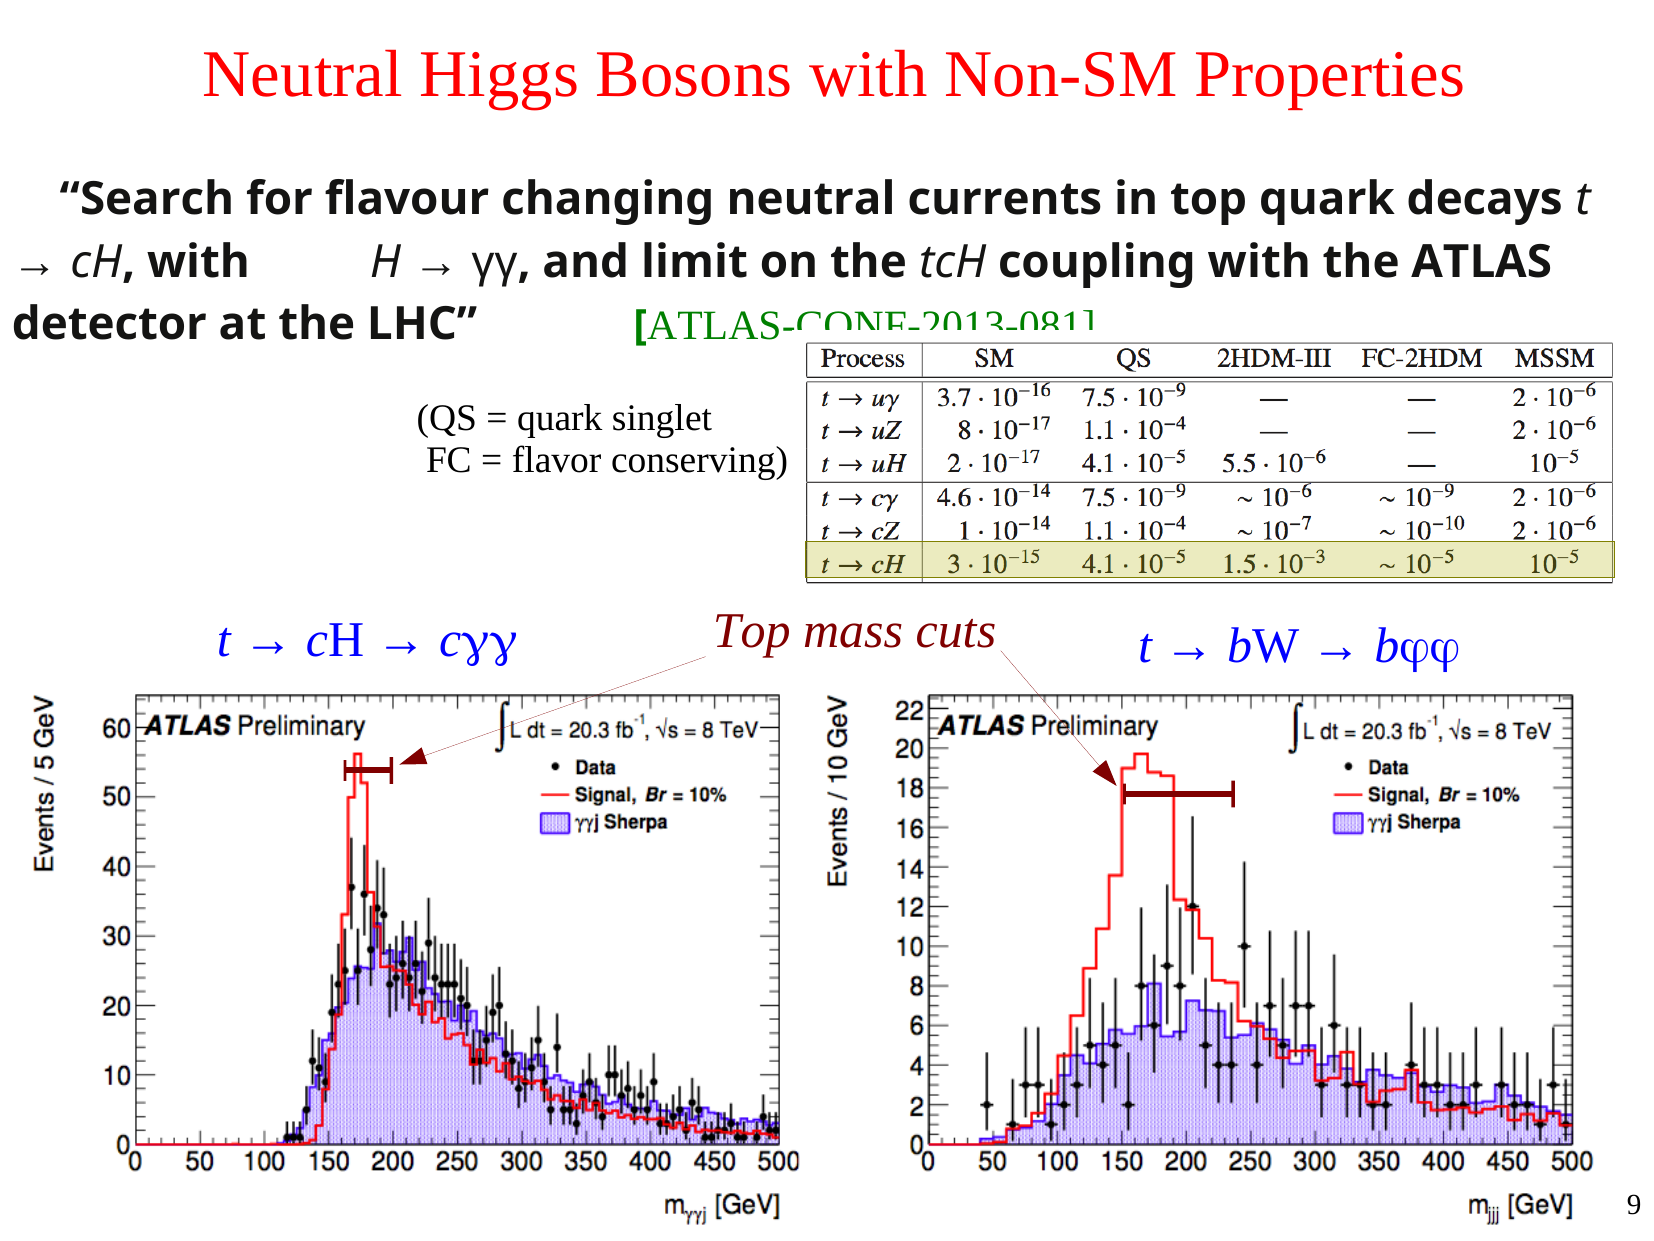

# Neutral Higgs Bosons with Non-SM Properties
 “Search for flavour changing neutral currents in top quark decays t → cH, with H → γγ, and limit on the tcH coupling with the ATLAS detector at the LHC” [ATLAS-CONF-2013-081]
(QS = quark singlet
 FC = flavor conserving)
Top mass cuts
t → cH → cγγ
t → bW → bjj
9